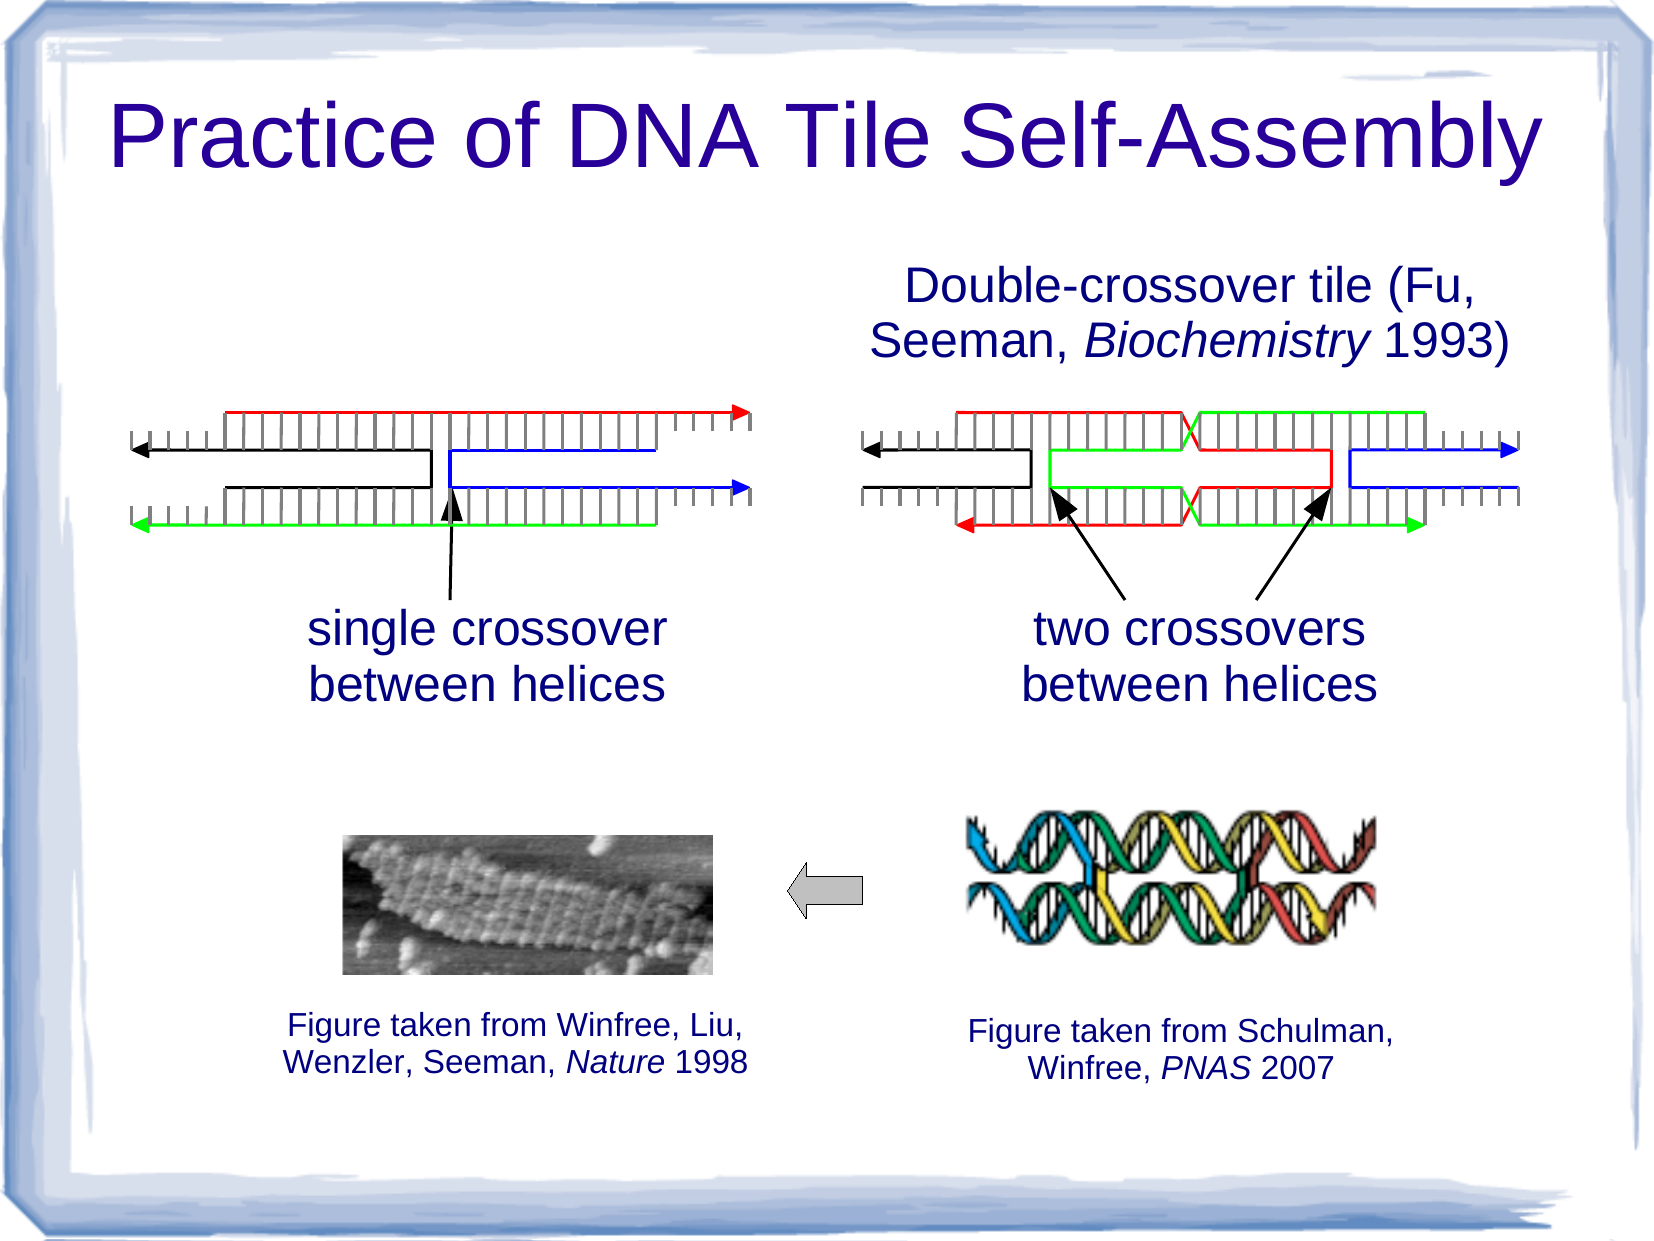

# Practice of DNA Tile Self-Assembly
Double-crossover tile (Fu, Seeman, Biochemistry 1993)
two crossovers between helices
single crossover between helices
Figure taken from Winfree, Liu, Wenzler, Seeman, Nature 1998
Figure taken from Schulman, Winfree, PNAS 2007